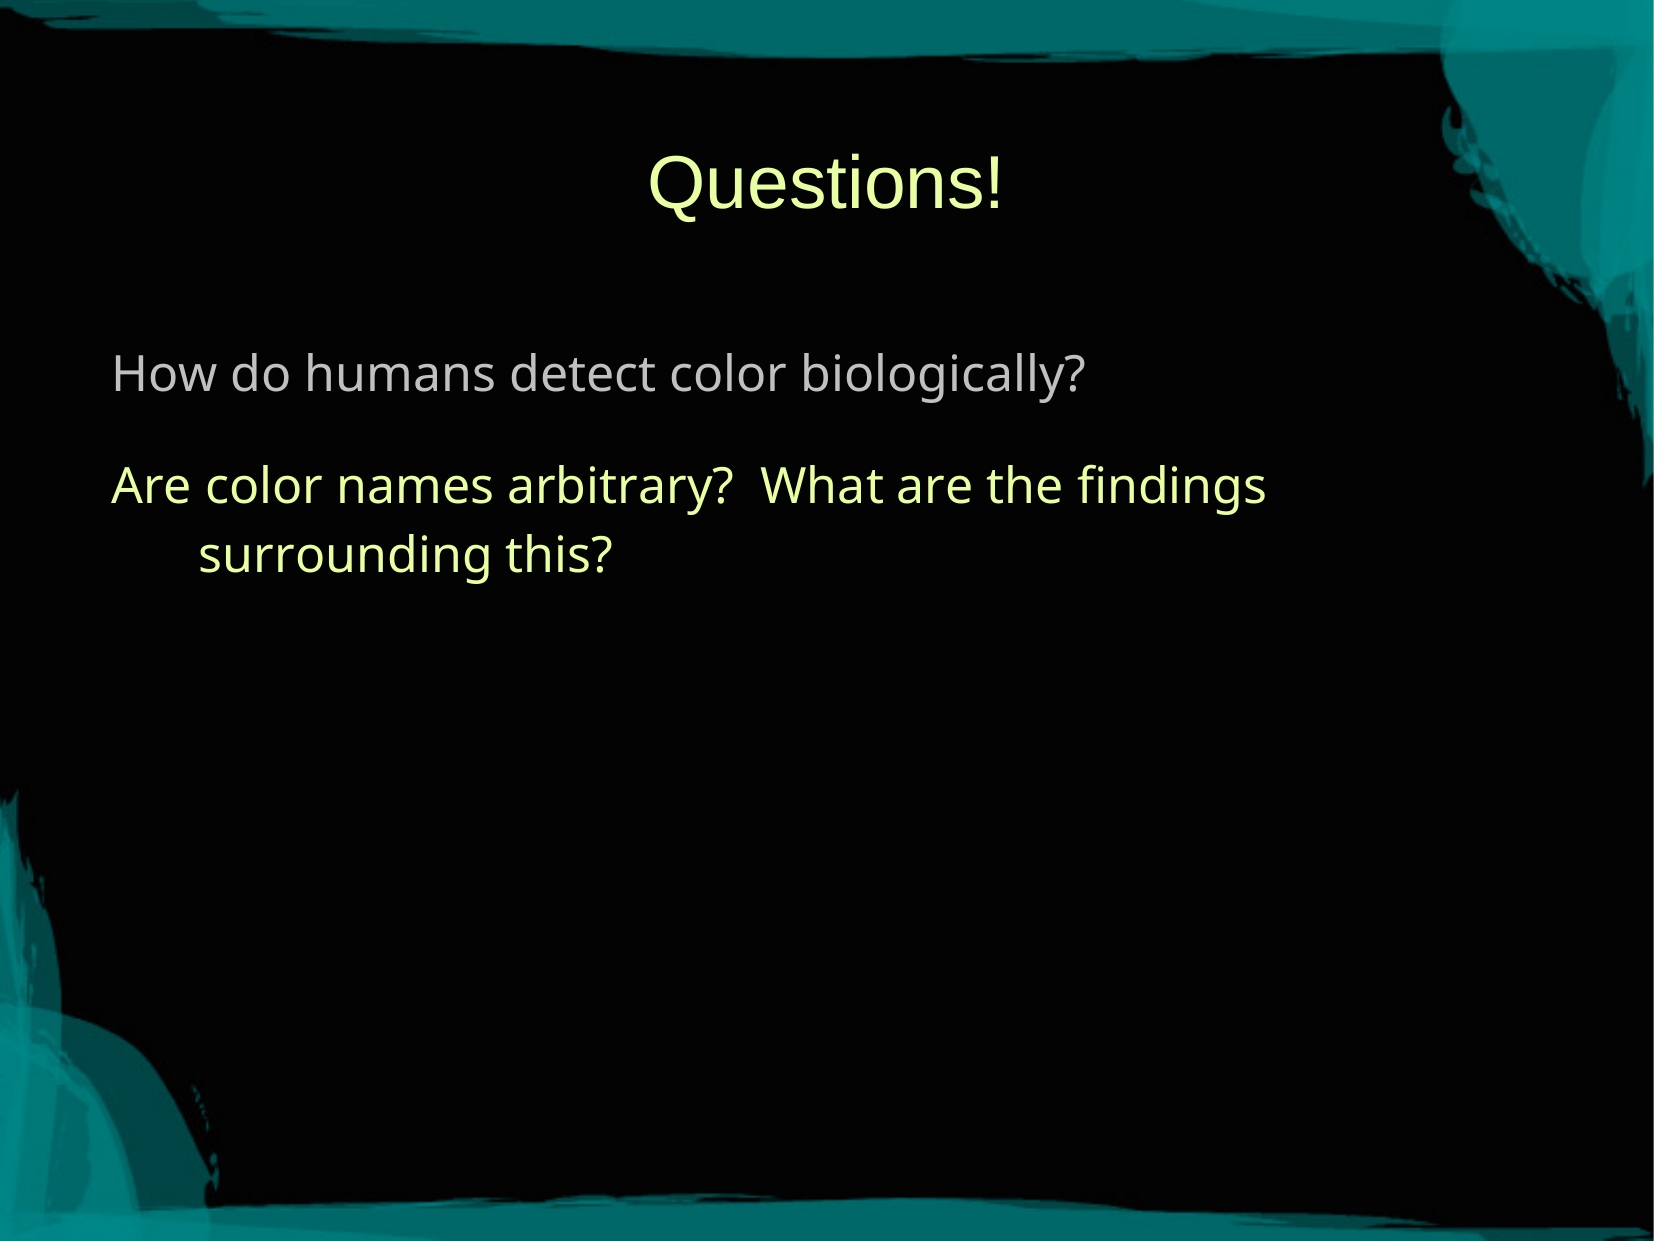

# Questions!
How do humans detect color biologically?
Are color names arbitrary? What are the findings surrounding this?